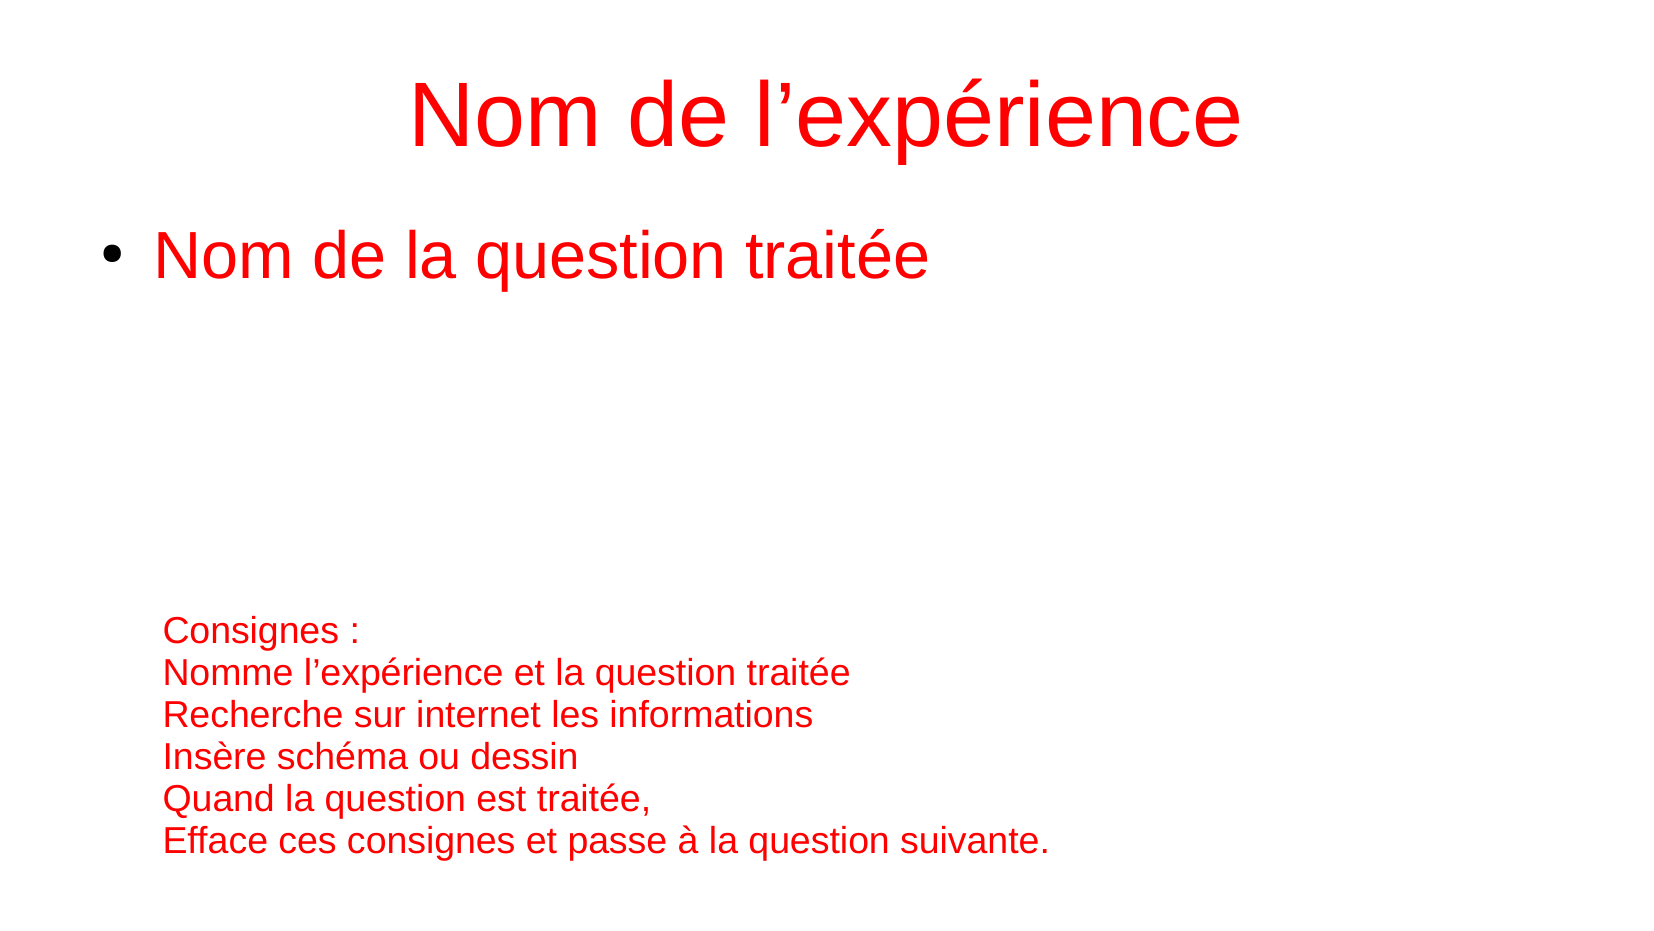

Nom de l’expérience
# Nom de la question traitée
Consignes :
Nomme l’expérience et la question traitée
Recherche sur internet les informations
Insère schéma ou dessin
Quand la question est traitée,
Efface ces consignes et passe à la question suivante.